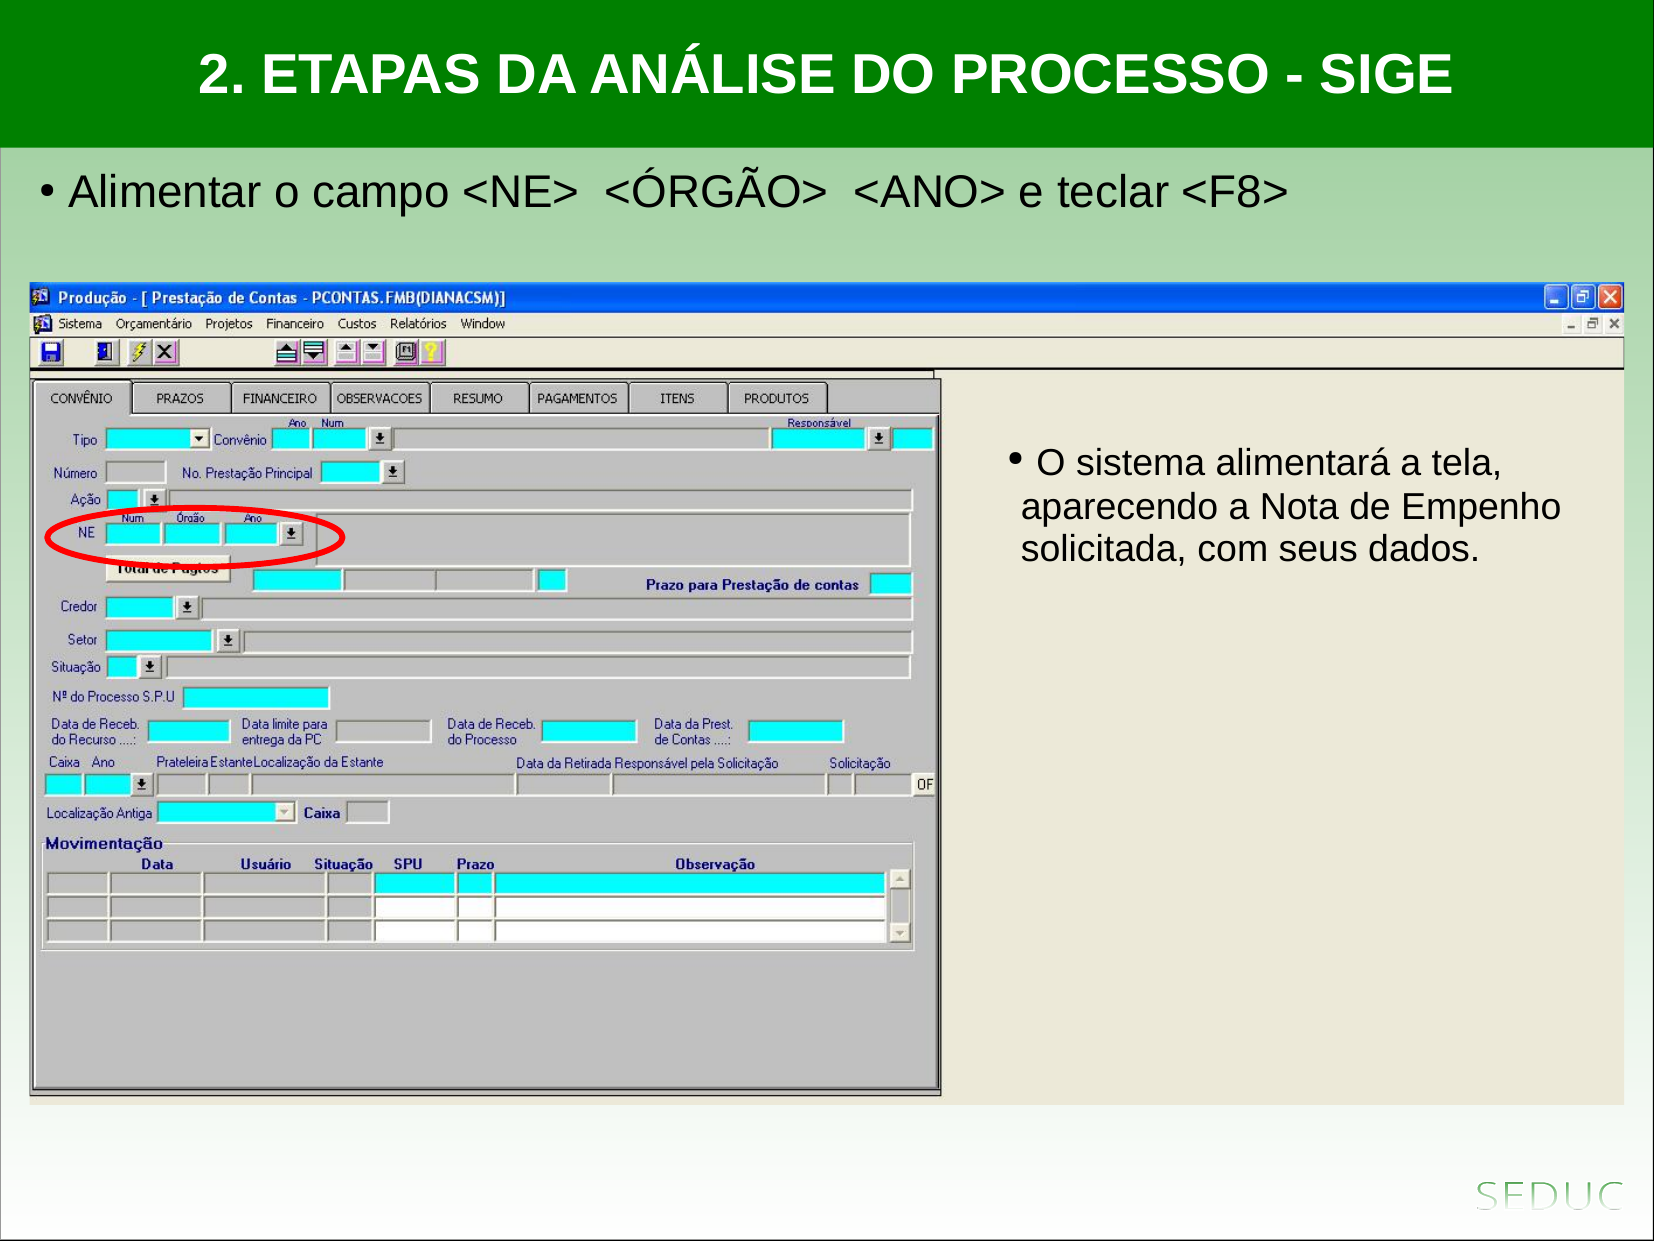

2. ETAPAS DA ANÁLISE DO PROCESSO - SIGE
 Alimentar o campo <NE> <ÓRGÃO> <ANO> e teclar <F8>
 O sistema alimentará a tela,
aparecendo a Nota de Empenho
solicitada, com seus dados.
SEDUC